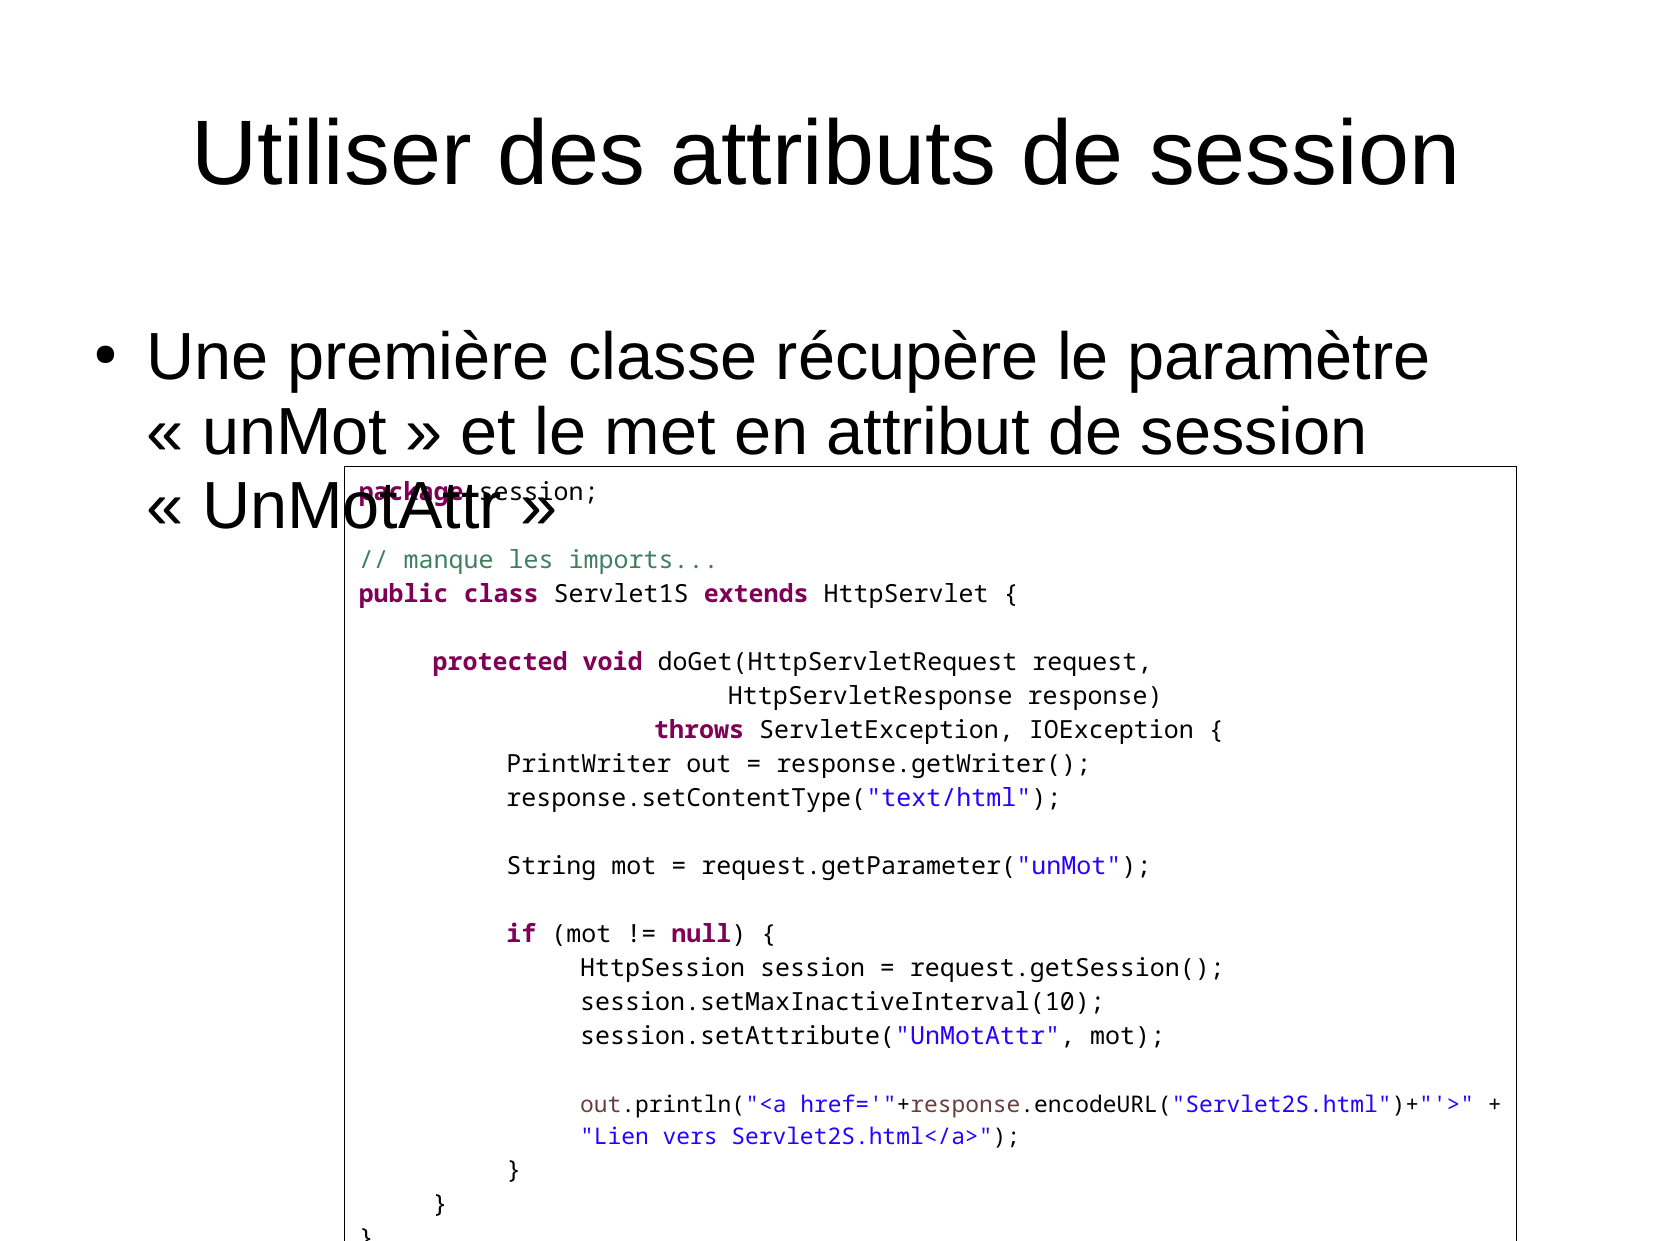

# Utiliser des attributs de session
Une première classe récupère le paramètre « unMot » et le met en attribut de session « UnMotAttr »
package session;
// manque les imports...
public class Servlet1S extends HttpServlet {
	protected void doGet(HttpServletRequest request,
					HttpServletResponse response)
				throws ServletException, IOException {
		PrintWriter out = response.getWriter();
		response.setContentType("text/html");
		String mot = request.getParameter("unMot");
		if (mot != null) {
			HttpSession session = request.getSession();
			session.setMaxInactiveInterval(10);
			session.setAttribute("UnMotAttr", mot);
			out.println("<a href='"+response.encodeURL("Servlet2S.html")+"'>" +
			"Lien vers Servlet2S.html</a>");
		}
	}
}